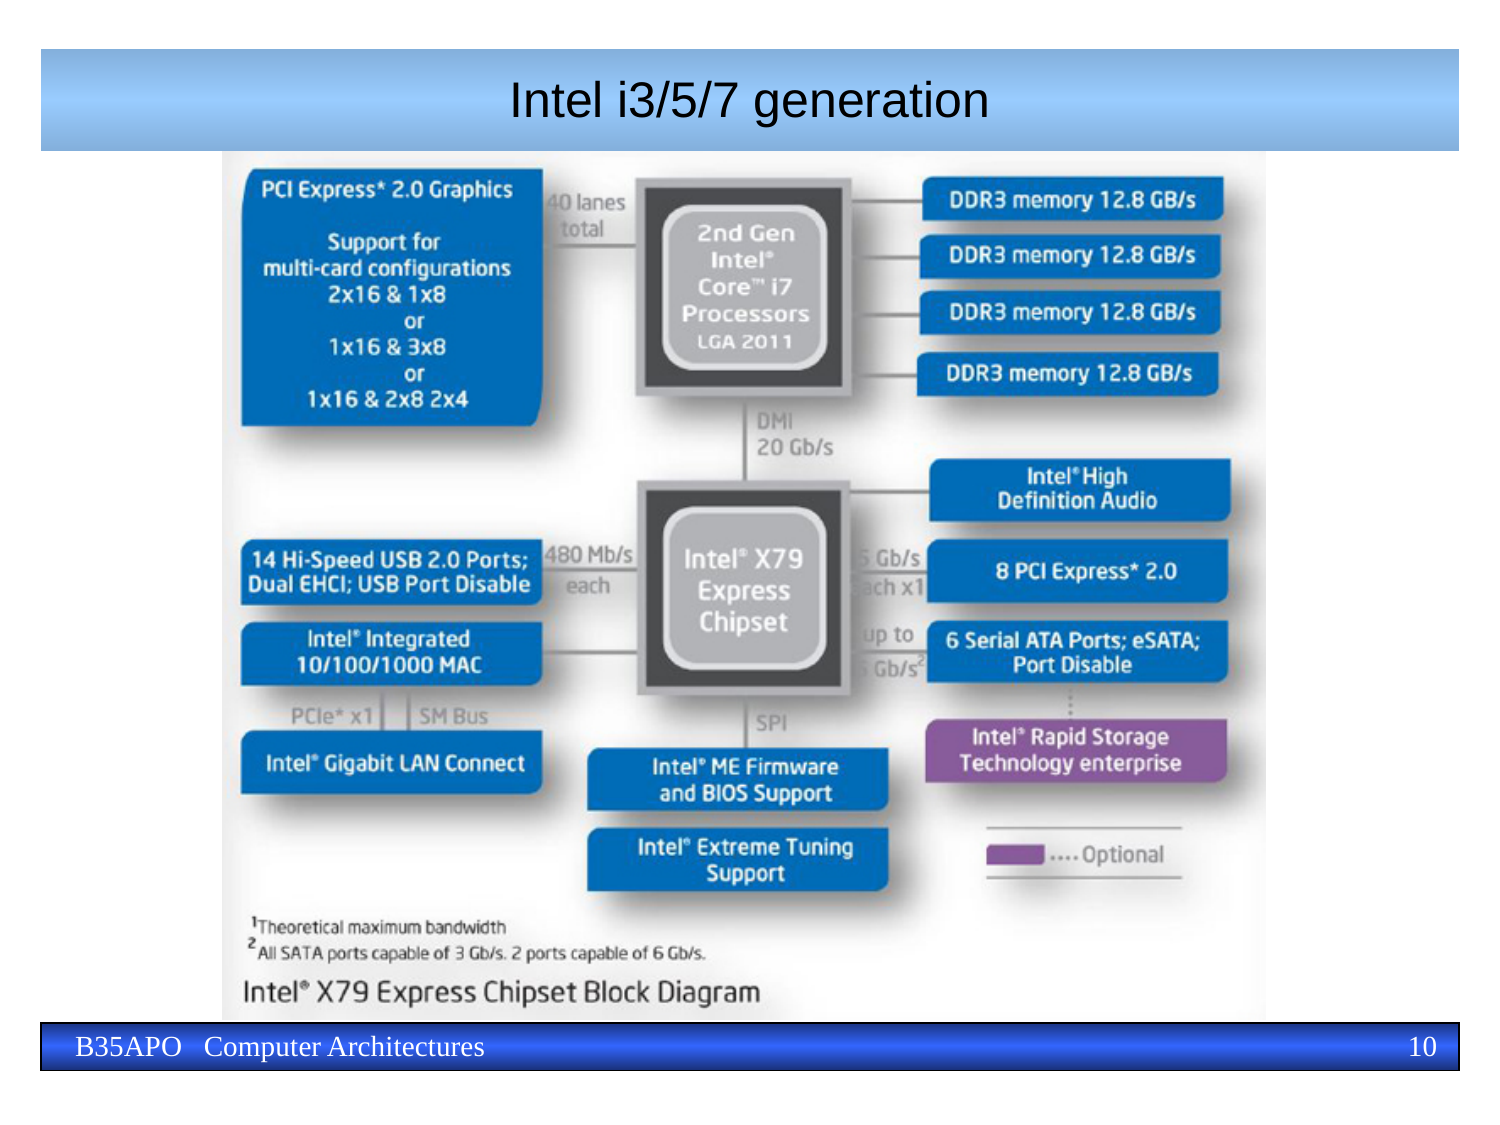

# Intel i3/5/7 generation
B35APO Computer Architectures
10